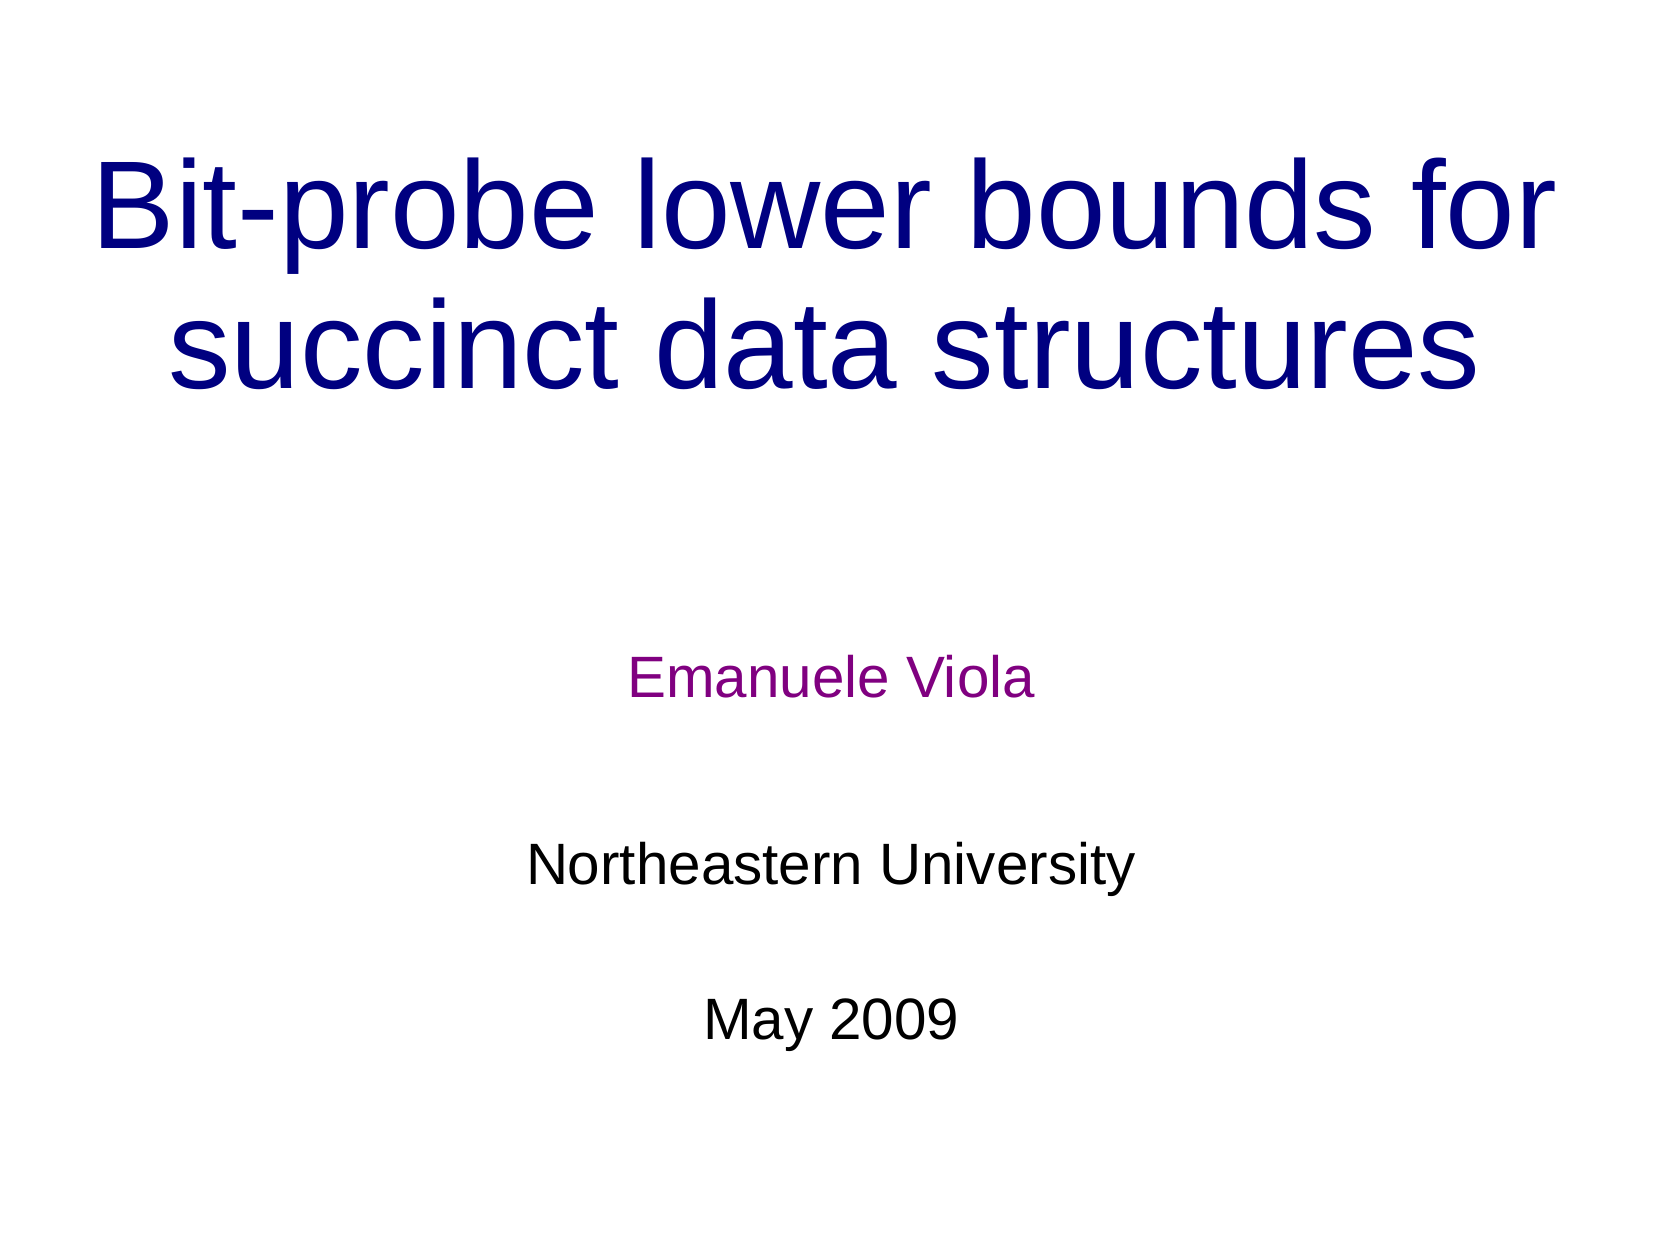

# Bit-probe lower bounds for succinct data structures
Emanuele Viola
Northeastern University
May 2009